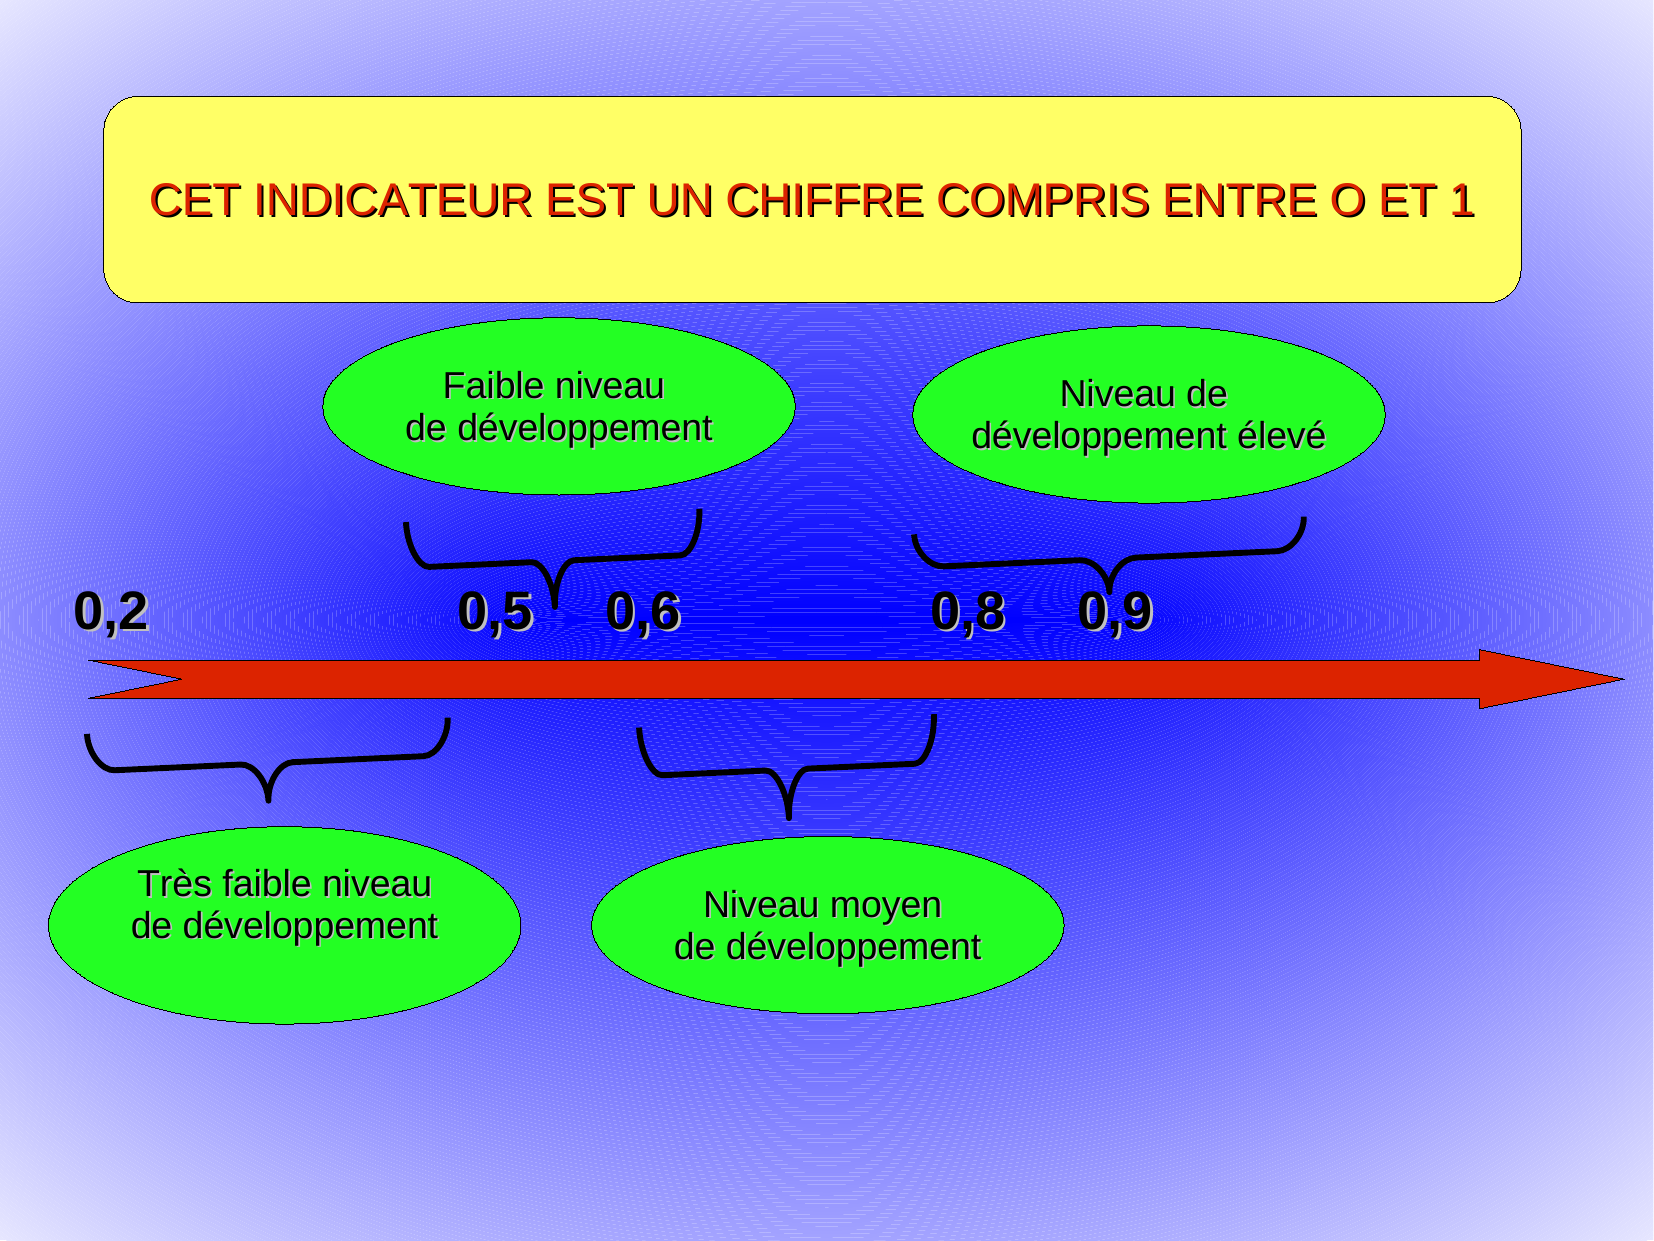

CET INDICATEUR EST UN CHIFFRE COMPRIS ENTRE O ET 1
Faible niveau
de développement
Niveau de
développement élevé
0,2
0,5
0,6
0,8
0,9
Très faible niveau
 de développement
Niveau moyen
de développement